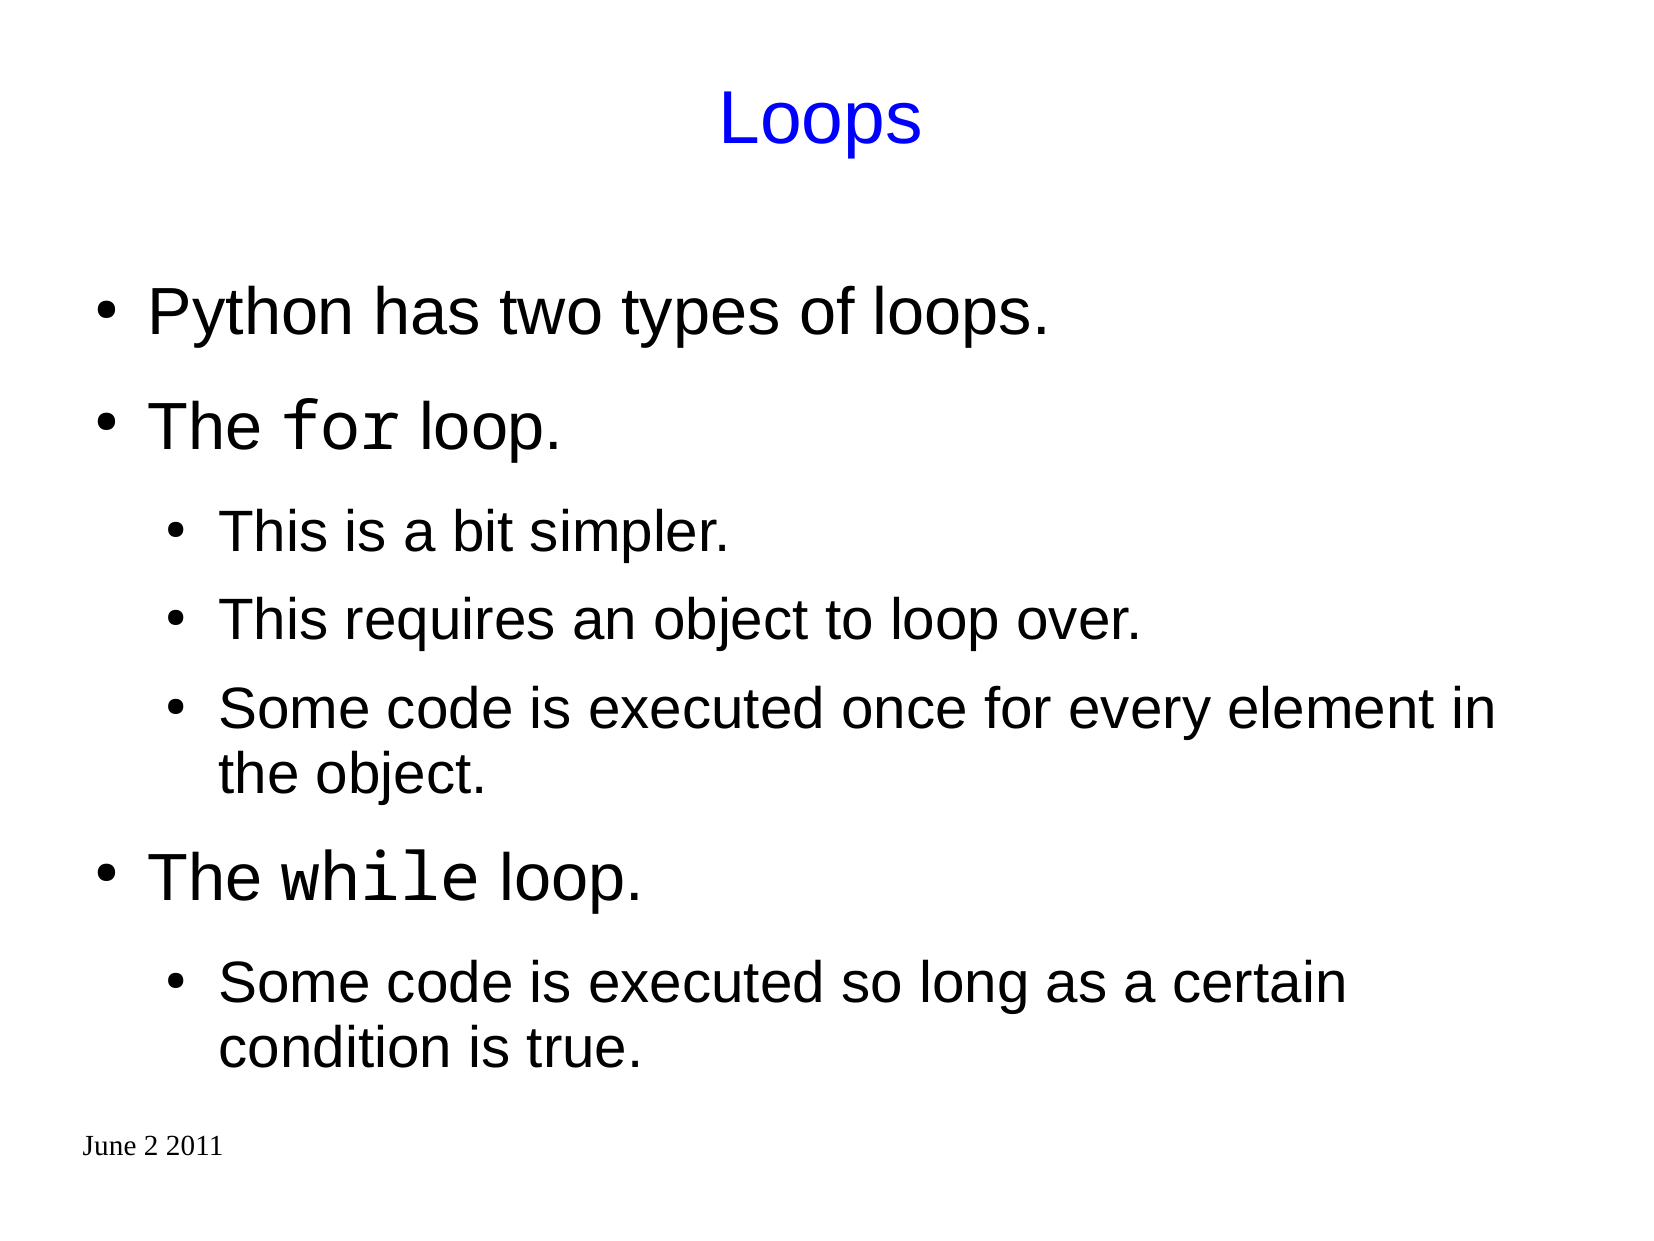

# Loops
Python has two types of loops.
The for loop.
This is a bit simpler.
This requires an object to loop over.
Some code is executed once for every element in the object.
The while loop.
Some code is executed so long as a certain condition is true.
June 2 2011